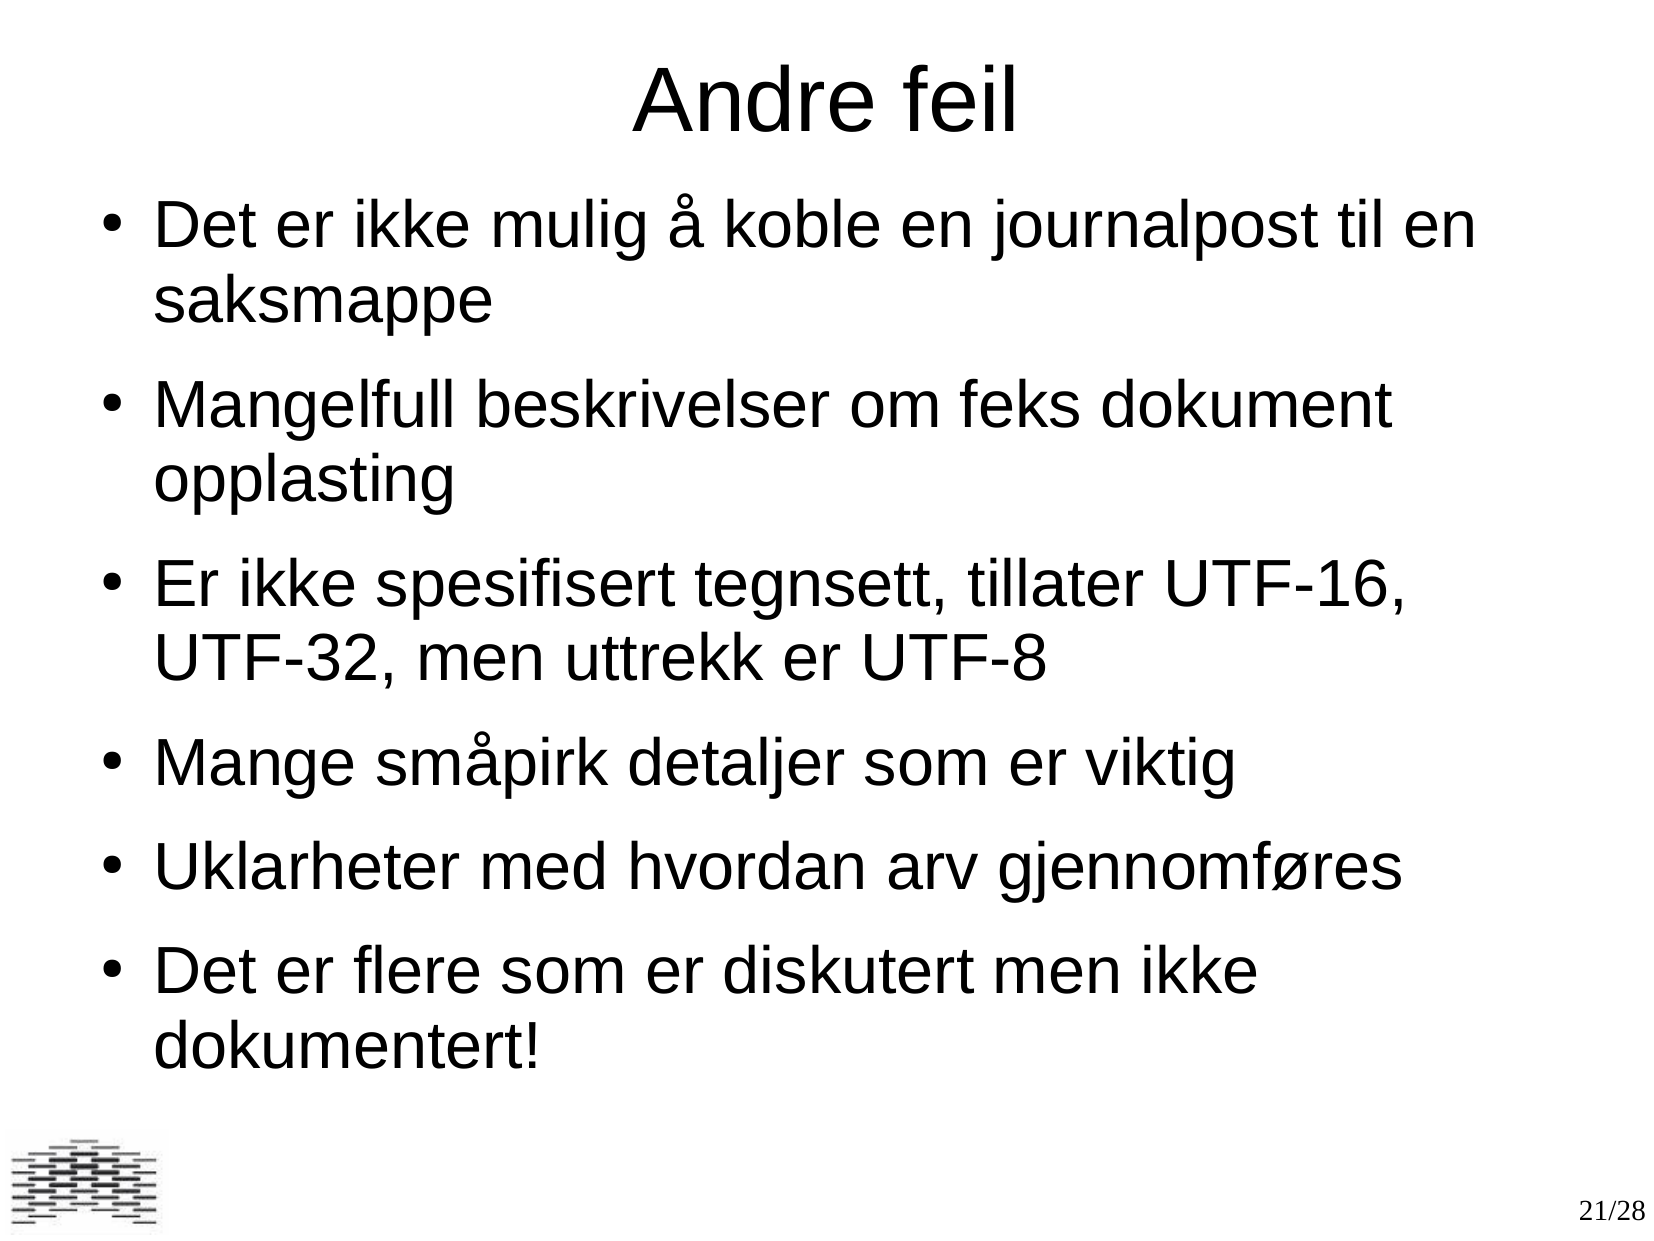

# Andre feil
Det er ikke mulig å koble en journalpost til en saksmappe
Mangelfull beskrivelser om feks dokument opplasting
Er ikke spesifisert tegnsett, tillater UTF-16, UTF-32, men uttrekk er UTF-8
Mange småpirk detaljer som er viktig
Uklarheter med hvordan arv gjennomføres
Det er flere som er diskutert men ikke dokumentert!